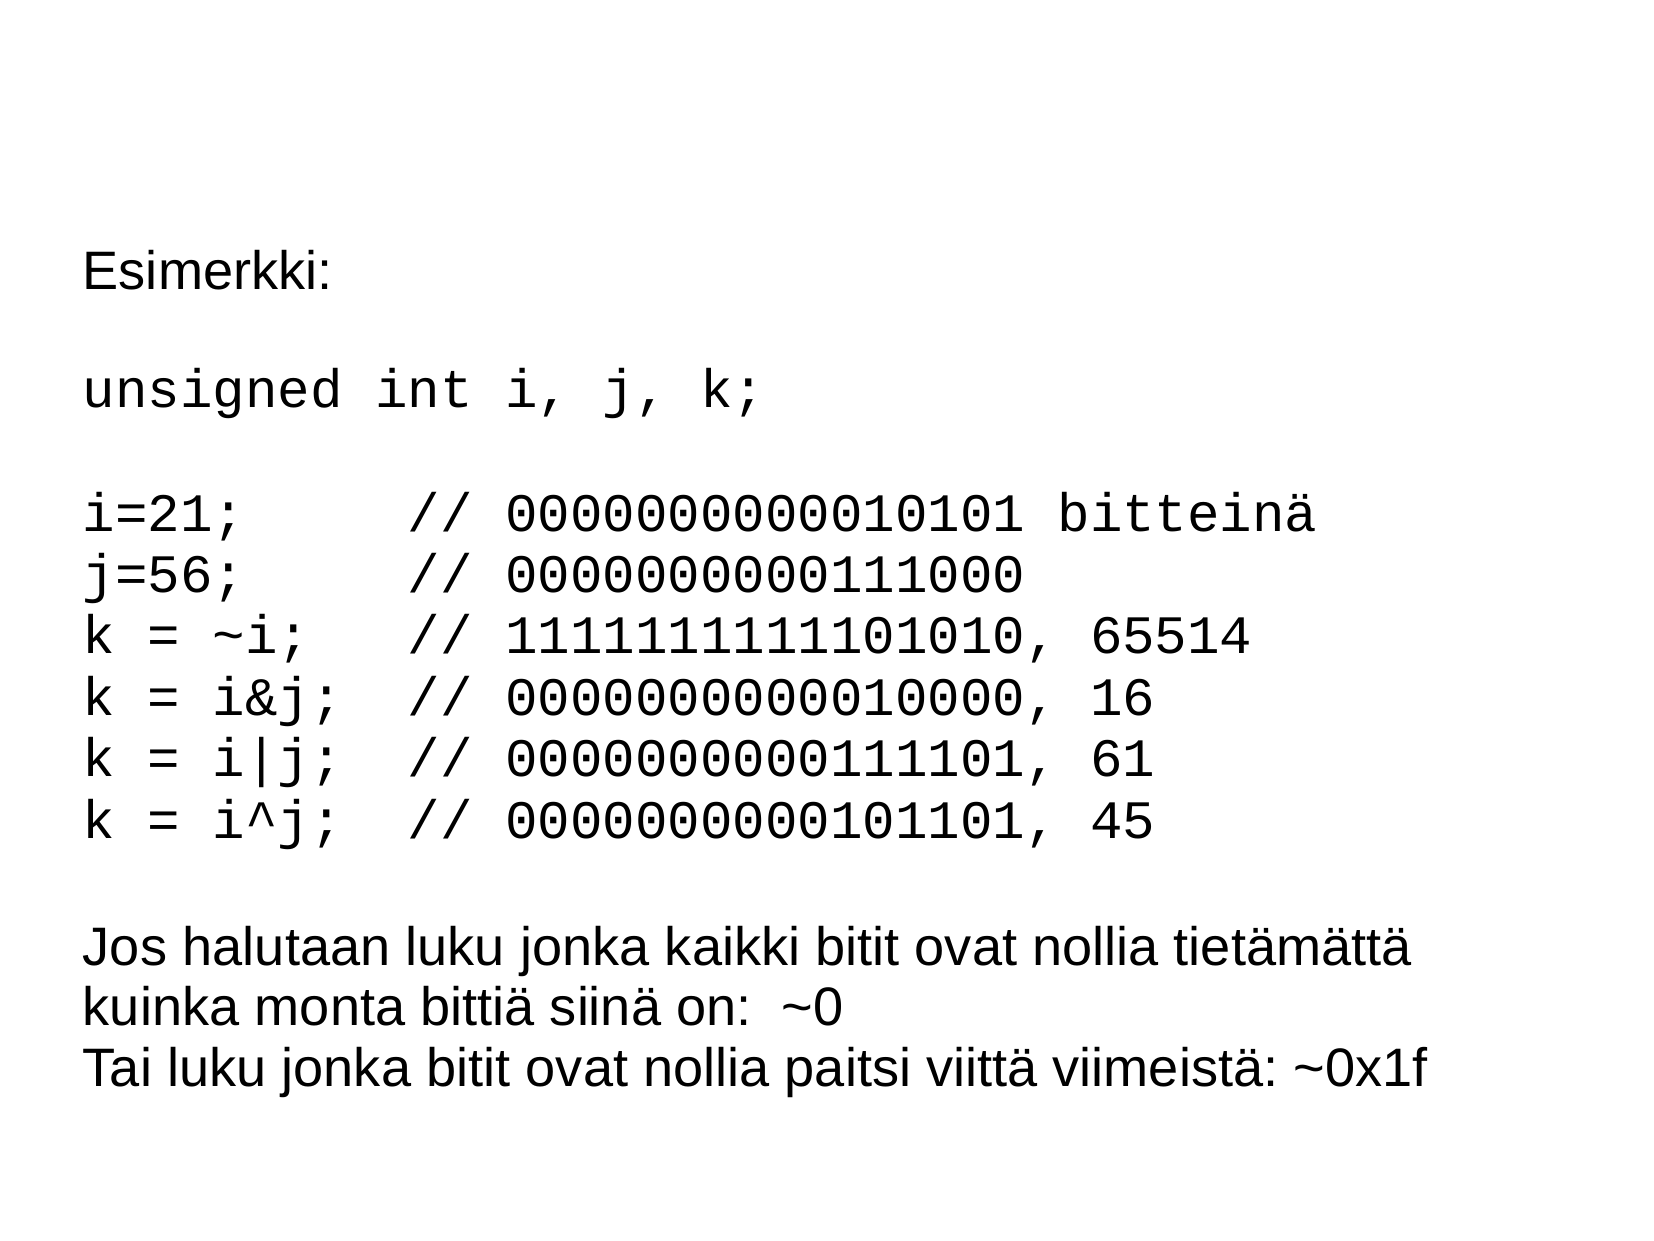

Esimerkki:
unsigned int i, j, k;
i=21; // 0000000000010101 bitteinä
j=56; // 0000000000111000
k = ~i; // 1111111111101010, 65514
k = i&j; // 0000000000010000, 16
k = i|j; // 0000000000111101, 61
k = i^j; // 0000000000101101, 45
Jos halutaan luku jonka kaikki bitit ovat nollia tietämättä kuinka monta bittiä siinä on: ~0
Tai luku jonka bitit ovat nollia paitsi viittä viimeistä: ~0x1f